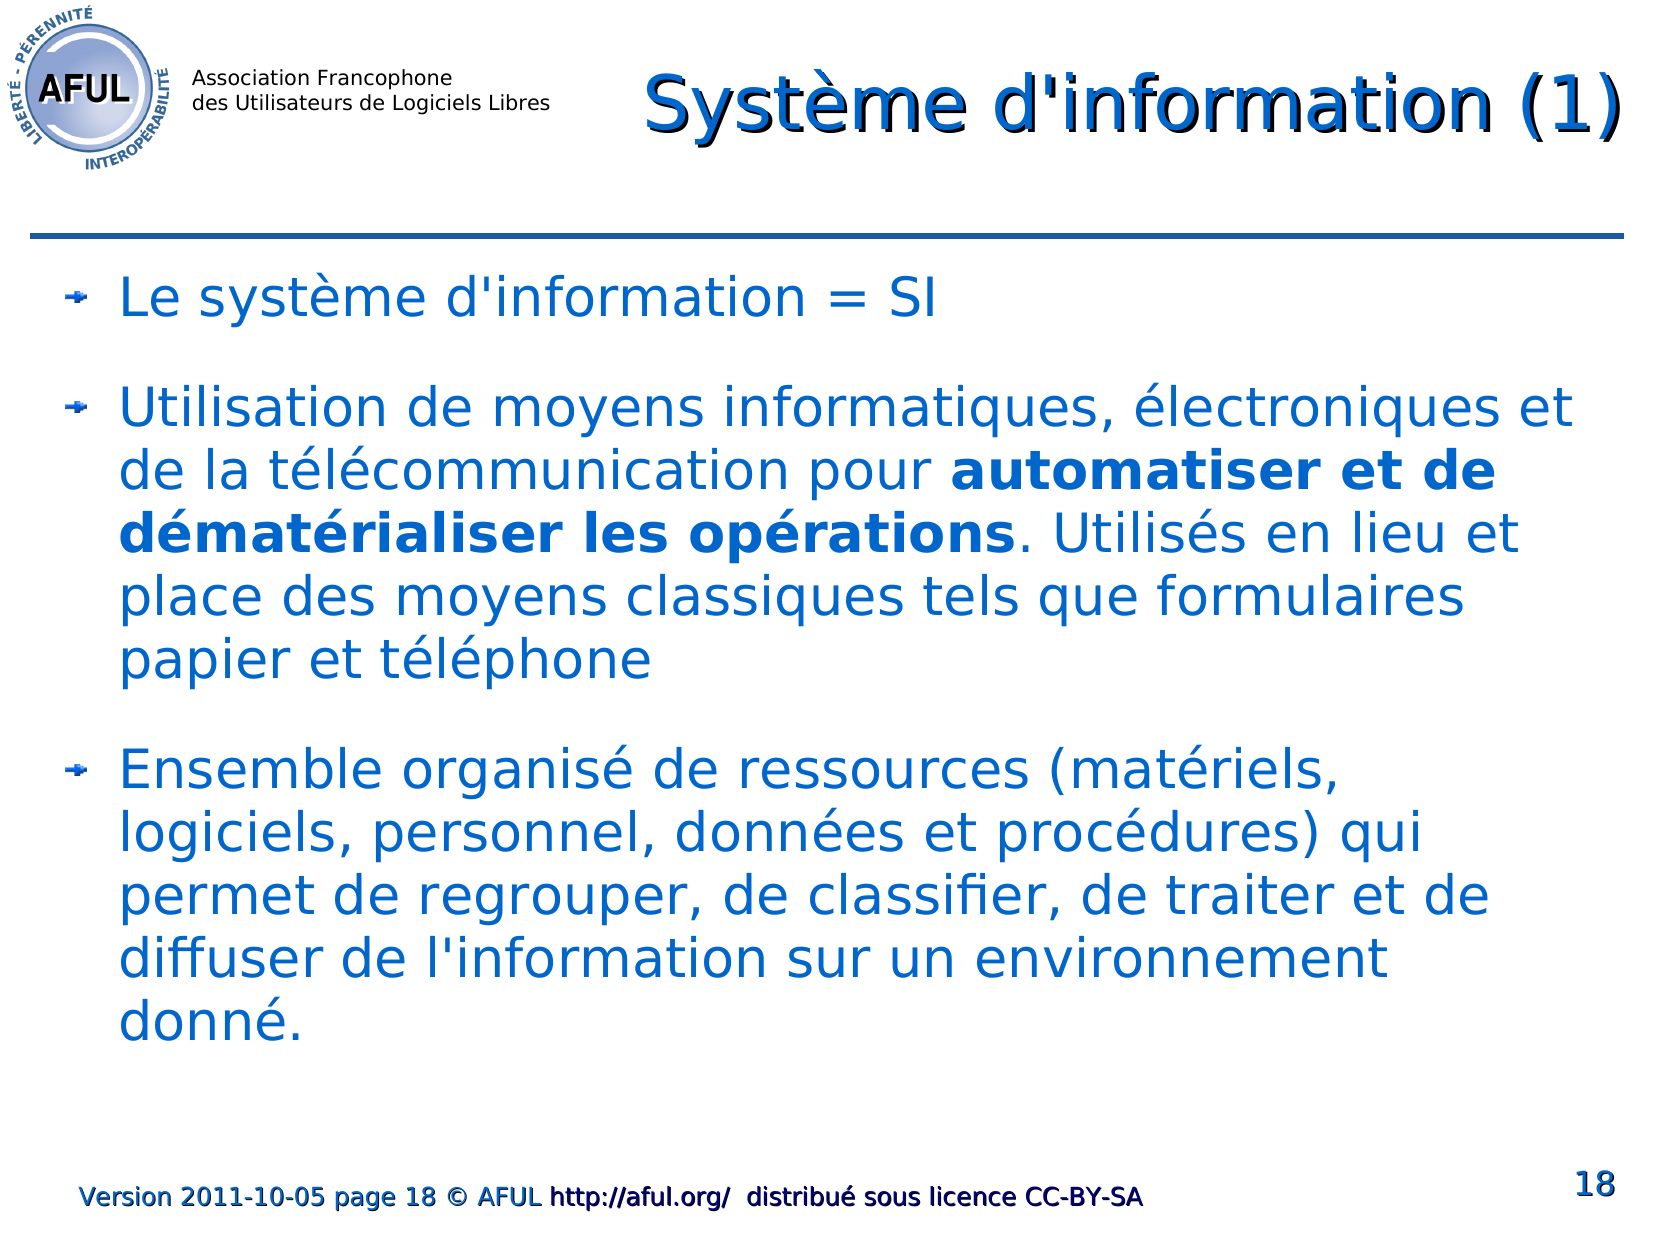

# Système d'information (1)
Le système d'information = SI
Utilisation de moyens informatiques, électroniques et de la télécommunication pour automatiser et de dématérialiser les opérations. Utilisés en lieu et place des moyens classiques tels que formulaires papier et téléphone
Ensemble organisé de ressources (matériels, logiciels, personnel, données et procédures) qui permet de regrouper, de classifier, de traiter et de diffuser de l'information sur un environnement donné.